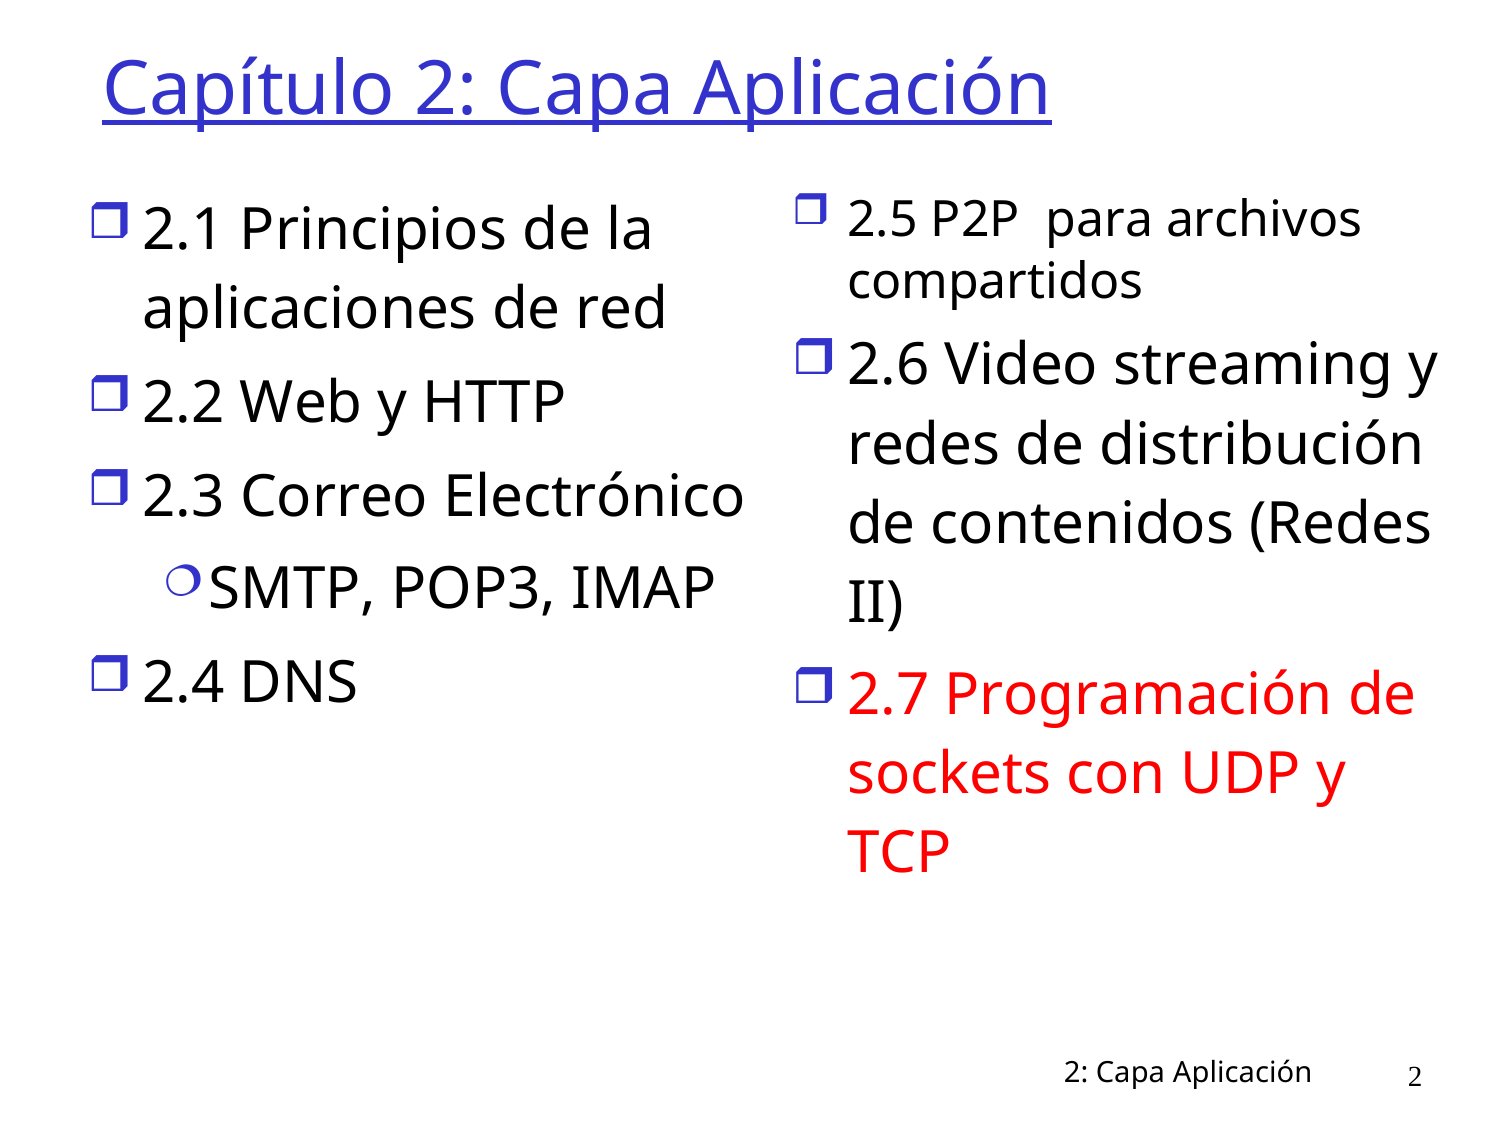

# Capítulo 2: Capa Aplicación
2.1 Principios de la aplicaciones de red
2.2 Web y HTTP
2.3 Correo Electrónico
SMTP, POP3, IMAP
2.4 DNS
2.5 P2P para archivos compartidos
2.6 Video streaming y redes de distribución de contenidos (Redes II)
2.7 Programación de sockets con UDP y TCP